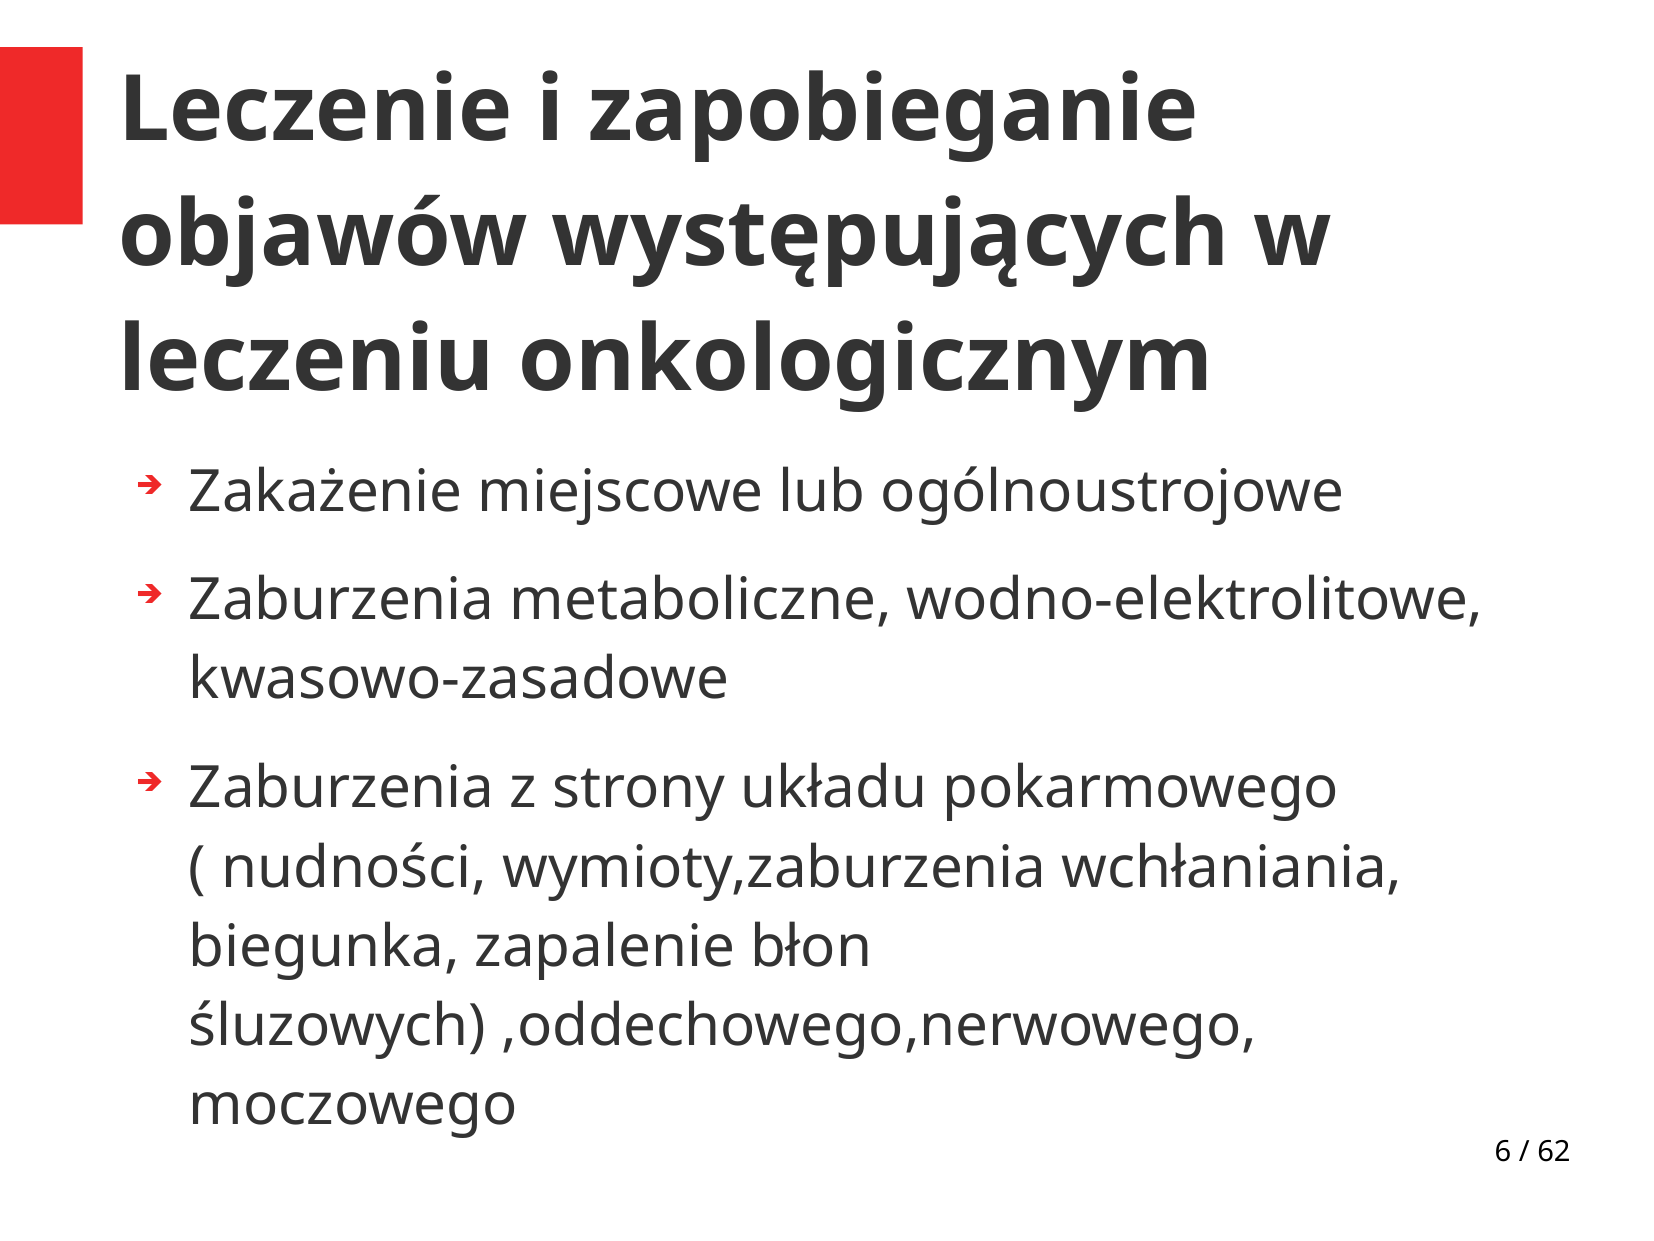

# Leczenie i zapobieganie objawów występujących w leczeniu onkologicznym
Zakażenie miejscowe lub ogólnoustrojowe
Zaburzenia metaboliczne, wodno-elektrolitowe, kwasowo-zasadowe
Zaburzenia z strony układu pokarmowego ( nudności, wymioty,zaburzenia wchłaniania, biegunka, zapalenie błon śluzowych) ,oddechowego,nerwowego, moczowego
6